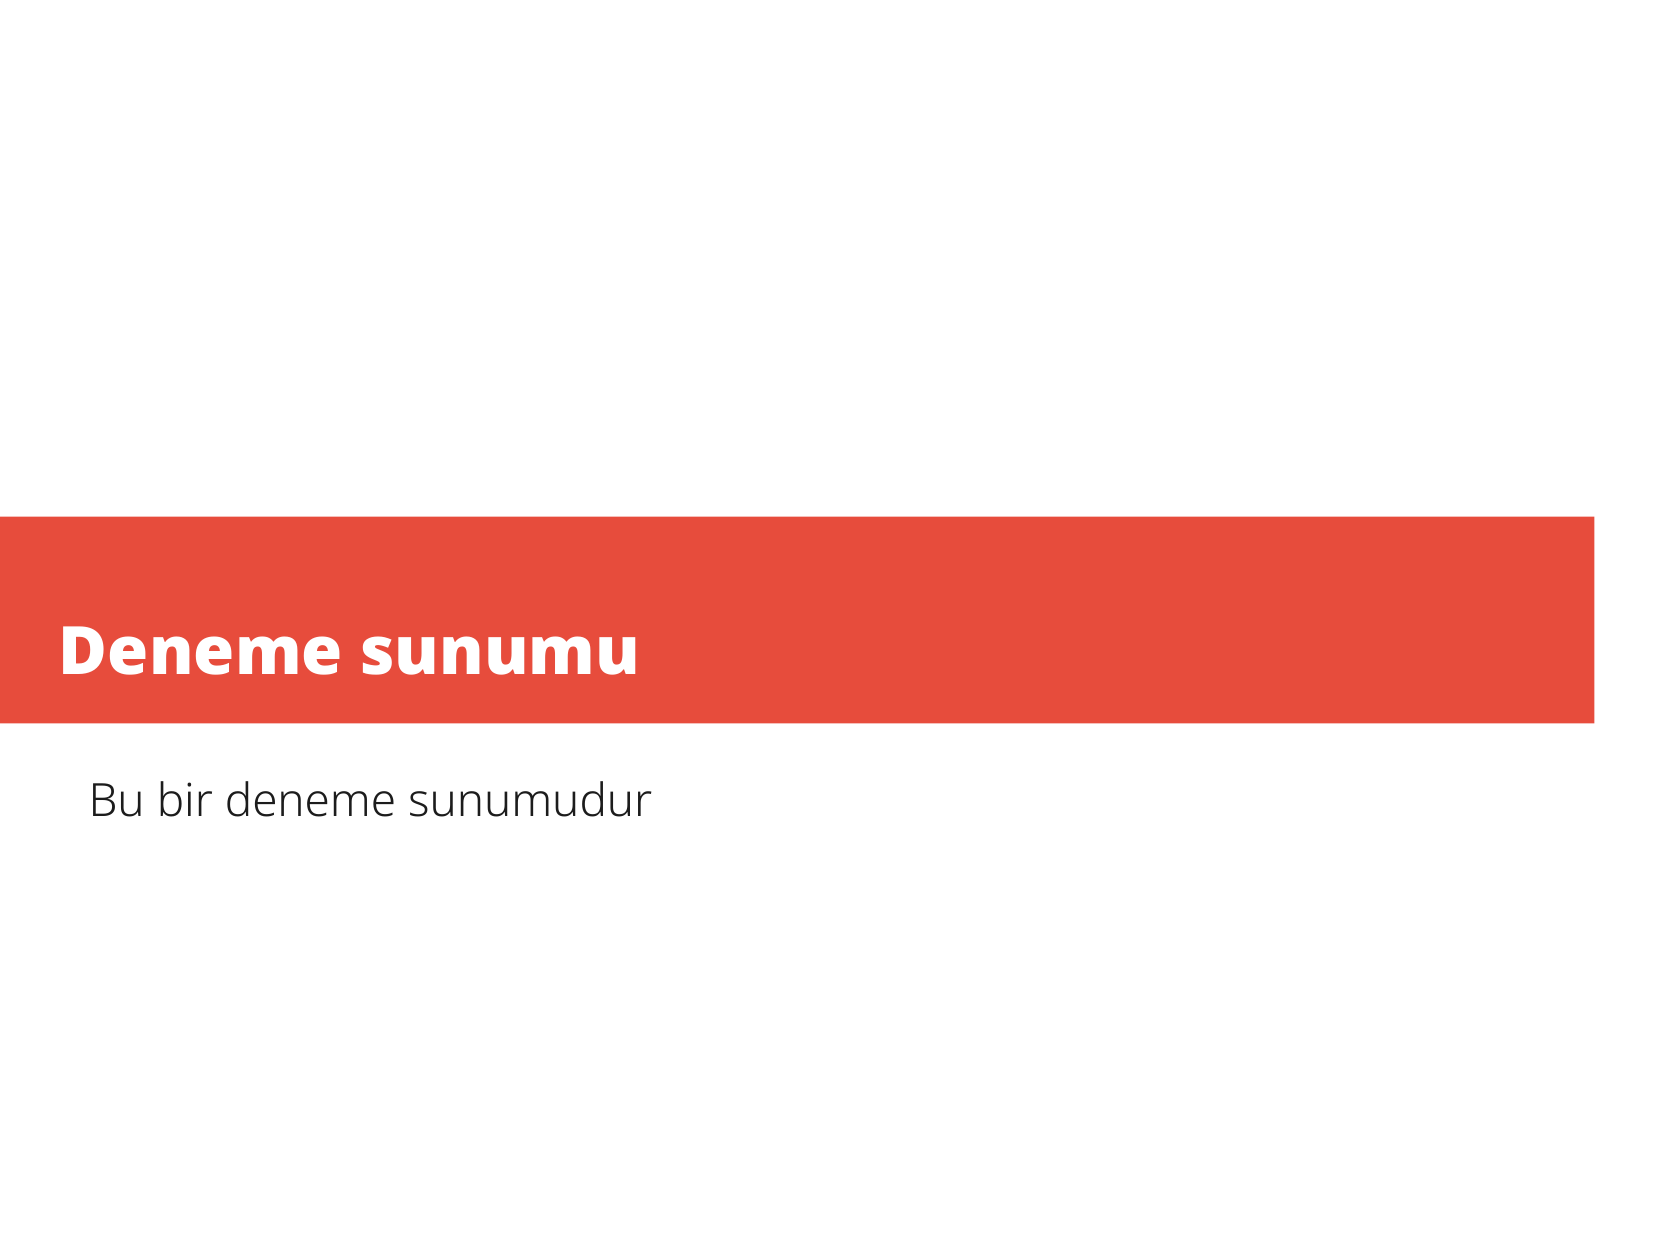

# Deneme sunumu
Bu bir deneme sunumudur